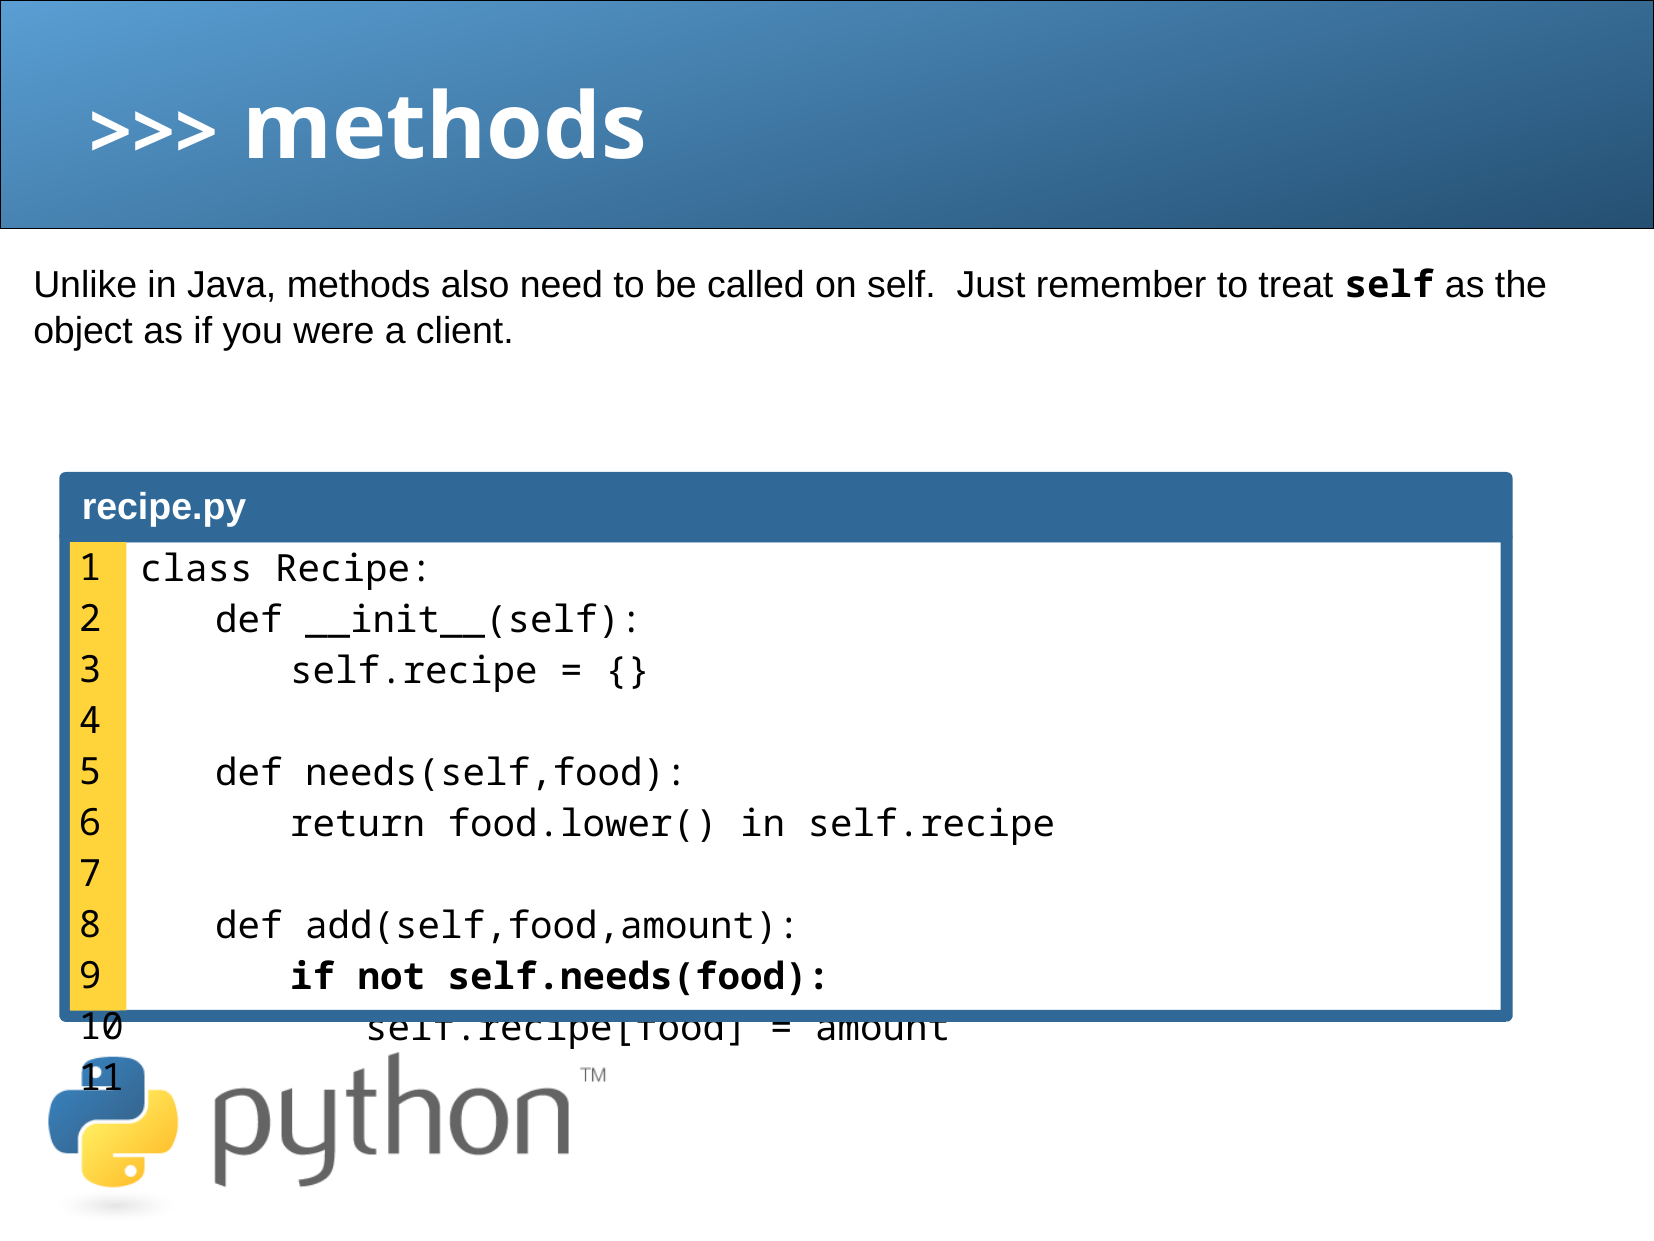

>>> methods
Unlike in Java, methods also need to be called on self. Just remember to treat self as the object as if you were a client.
recipe.py
1
2
3
4
5
6
7
8
9
10
11
class Recipe:
	def __init__(self):
		self.recipe = {}
	def needs(self,food):
		return food.lower() in self.recipe
	def add(self,food,amount):
		if not self.needs(food):
			self.recipe[food] = amount